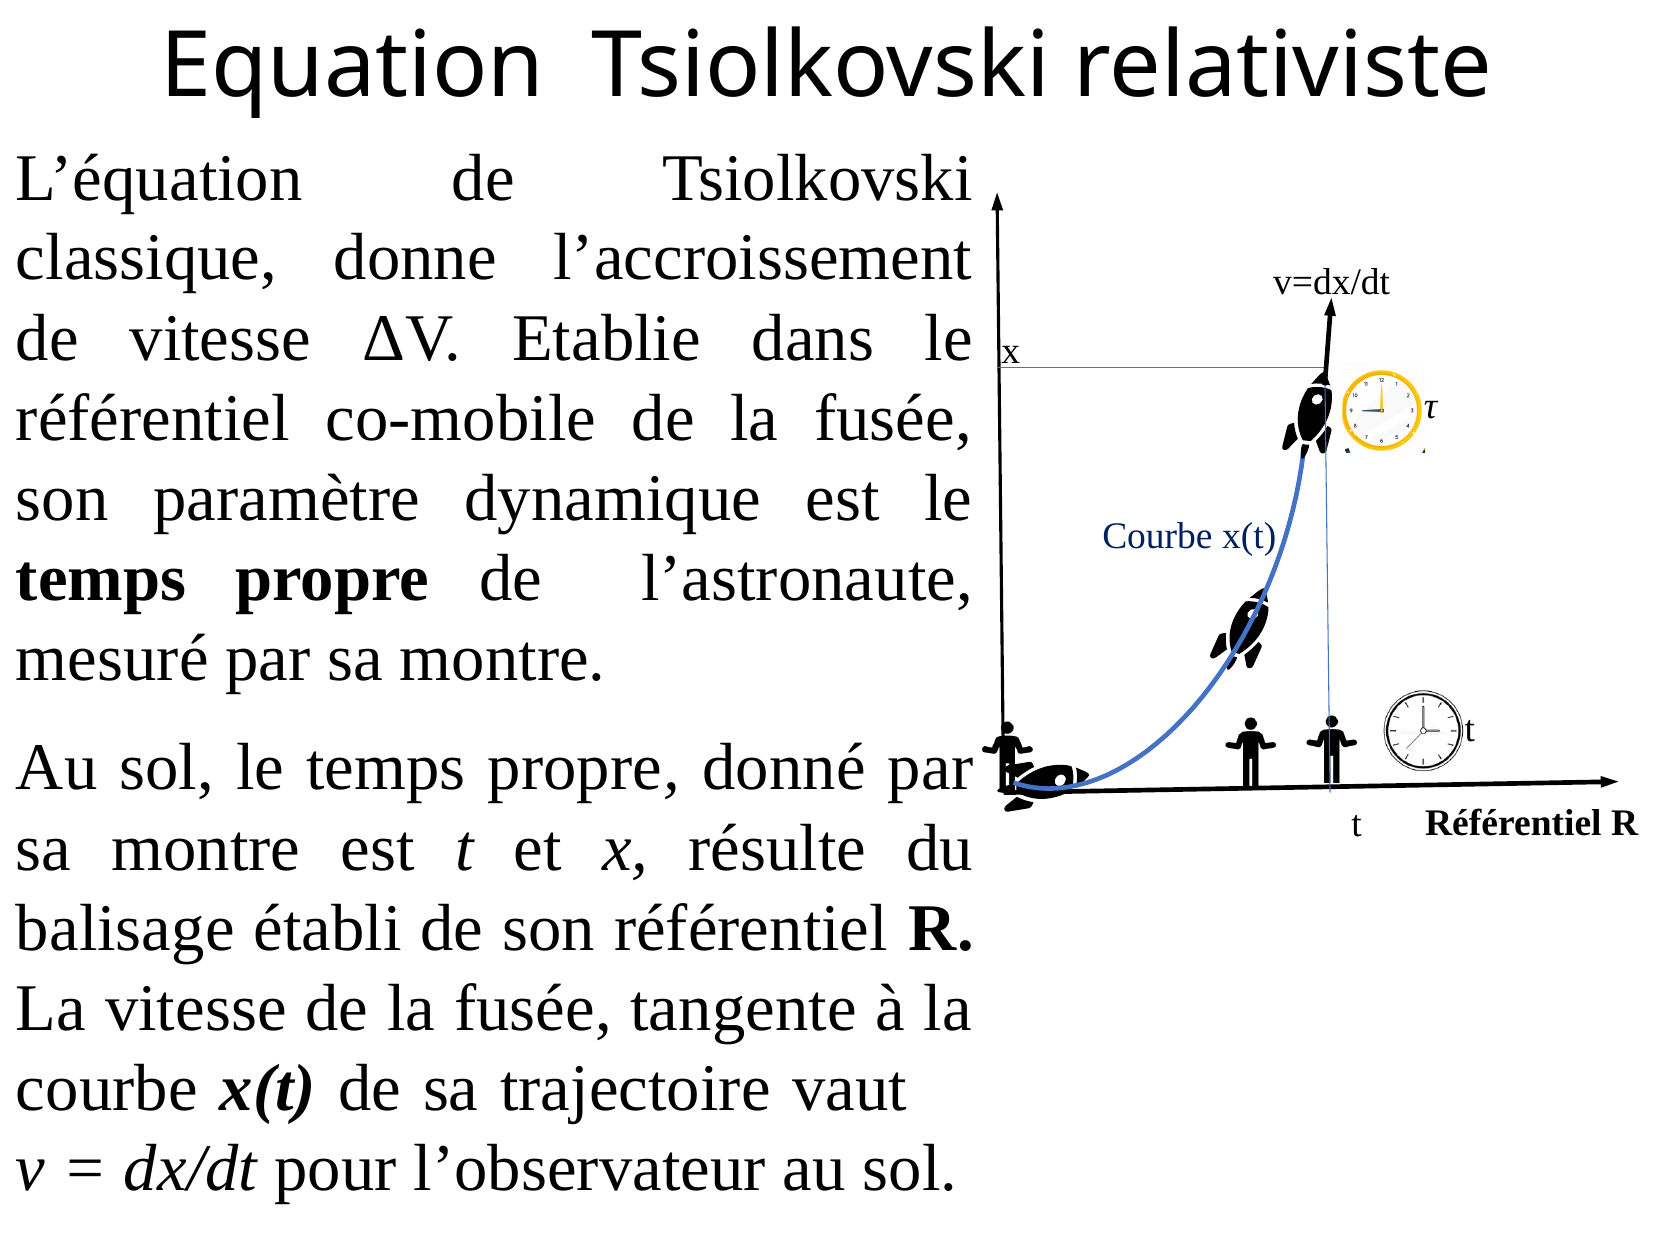

# Equation Tsiolkovski relativiste
L’équation de Tsiolkovski classique, donne l’accroissement de vitesse ΔV. Etablie dans le référentiel co-mobile de la fusée, son paramètre dynamique est le temps propre de l’astronaute, mesuré par sa montre.
Au sol, le temps propre, donné par sa montre est t et x, résulte du balisage établi de son référentiel R. La vitesse de la fusée, tangente à la courbe x(t) de sa trajectoire vaut v = dx/dt pour l’observateur au sol.
v=dx/dt
x
τ
Courbe x(t)
t
Référentiel R
t